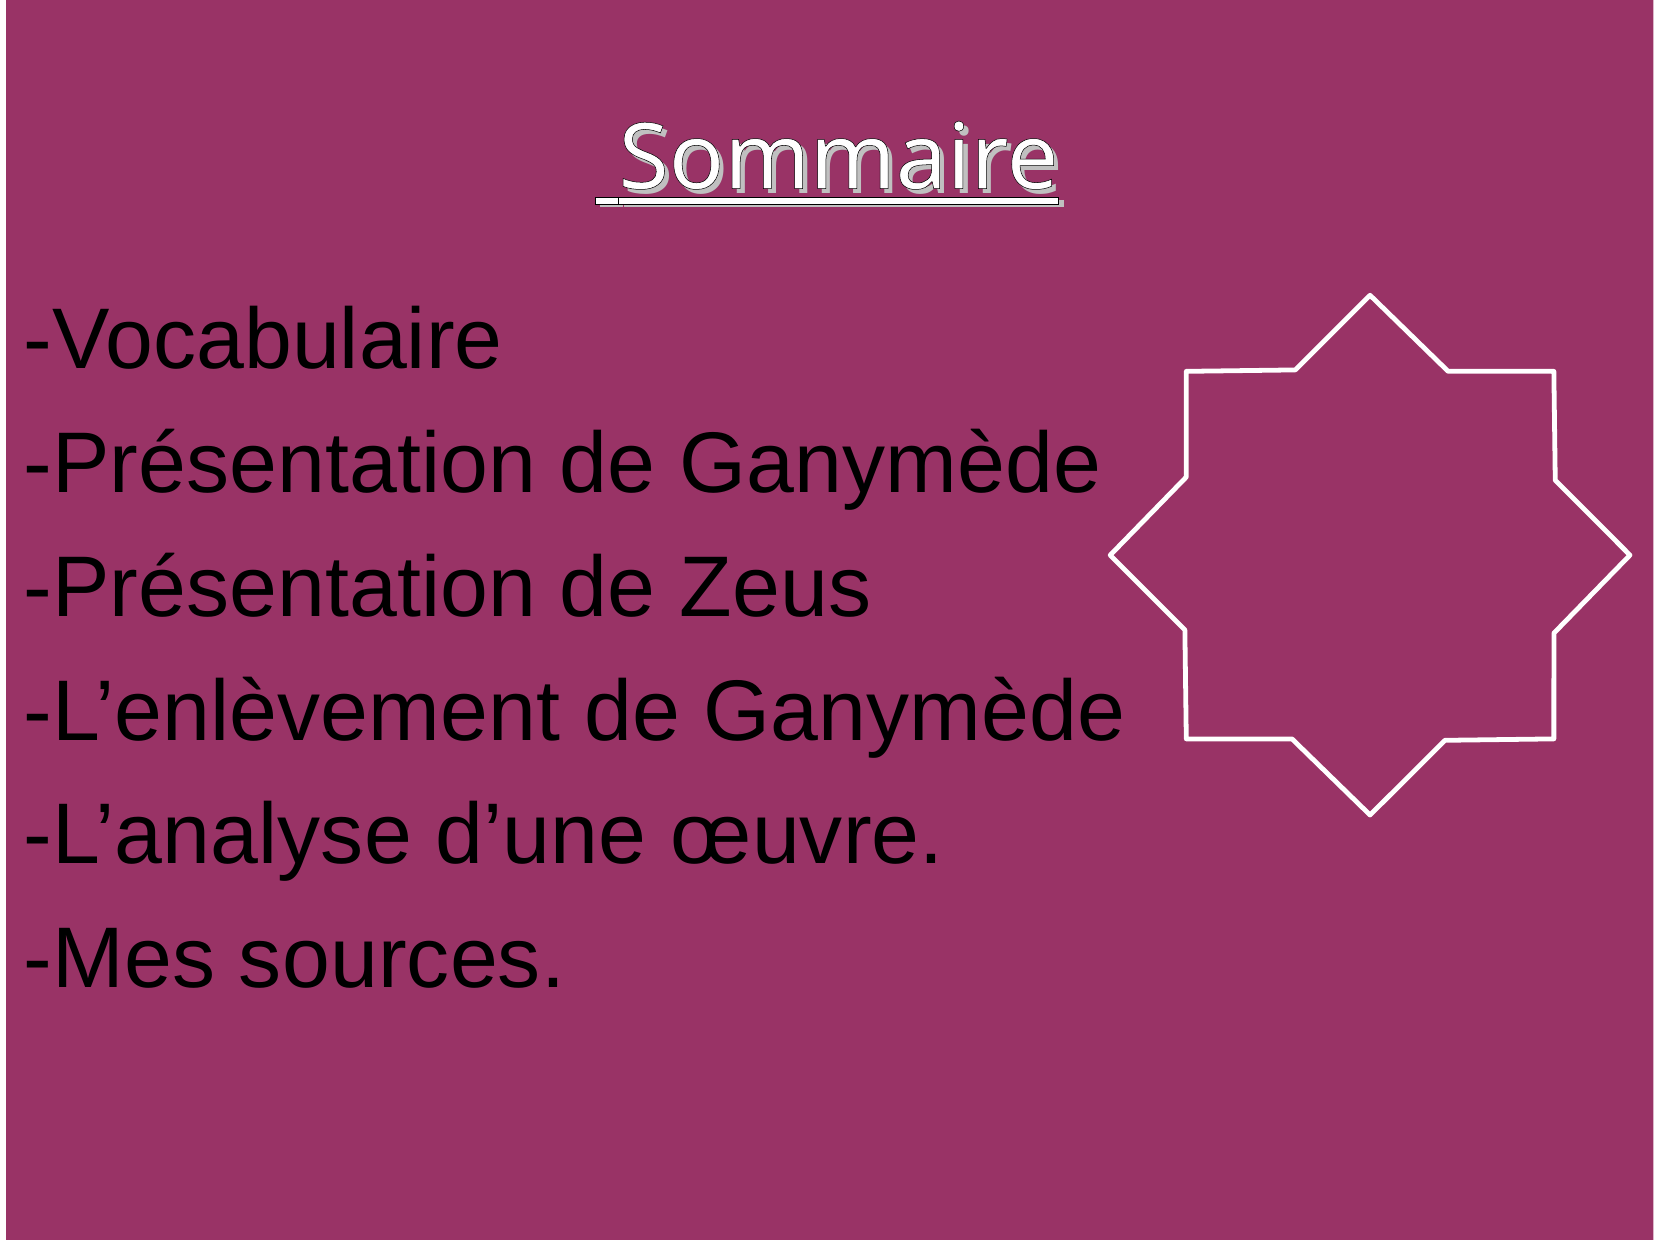

# Sommaire
-Vocabulaire
-Présentation de Ganymède
-Présentation de Zeus
-L’enlèvement de Ganymède
-L’analyse d’une œuvre.
-Mes sources.